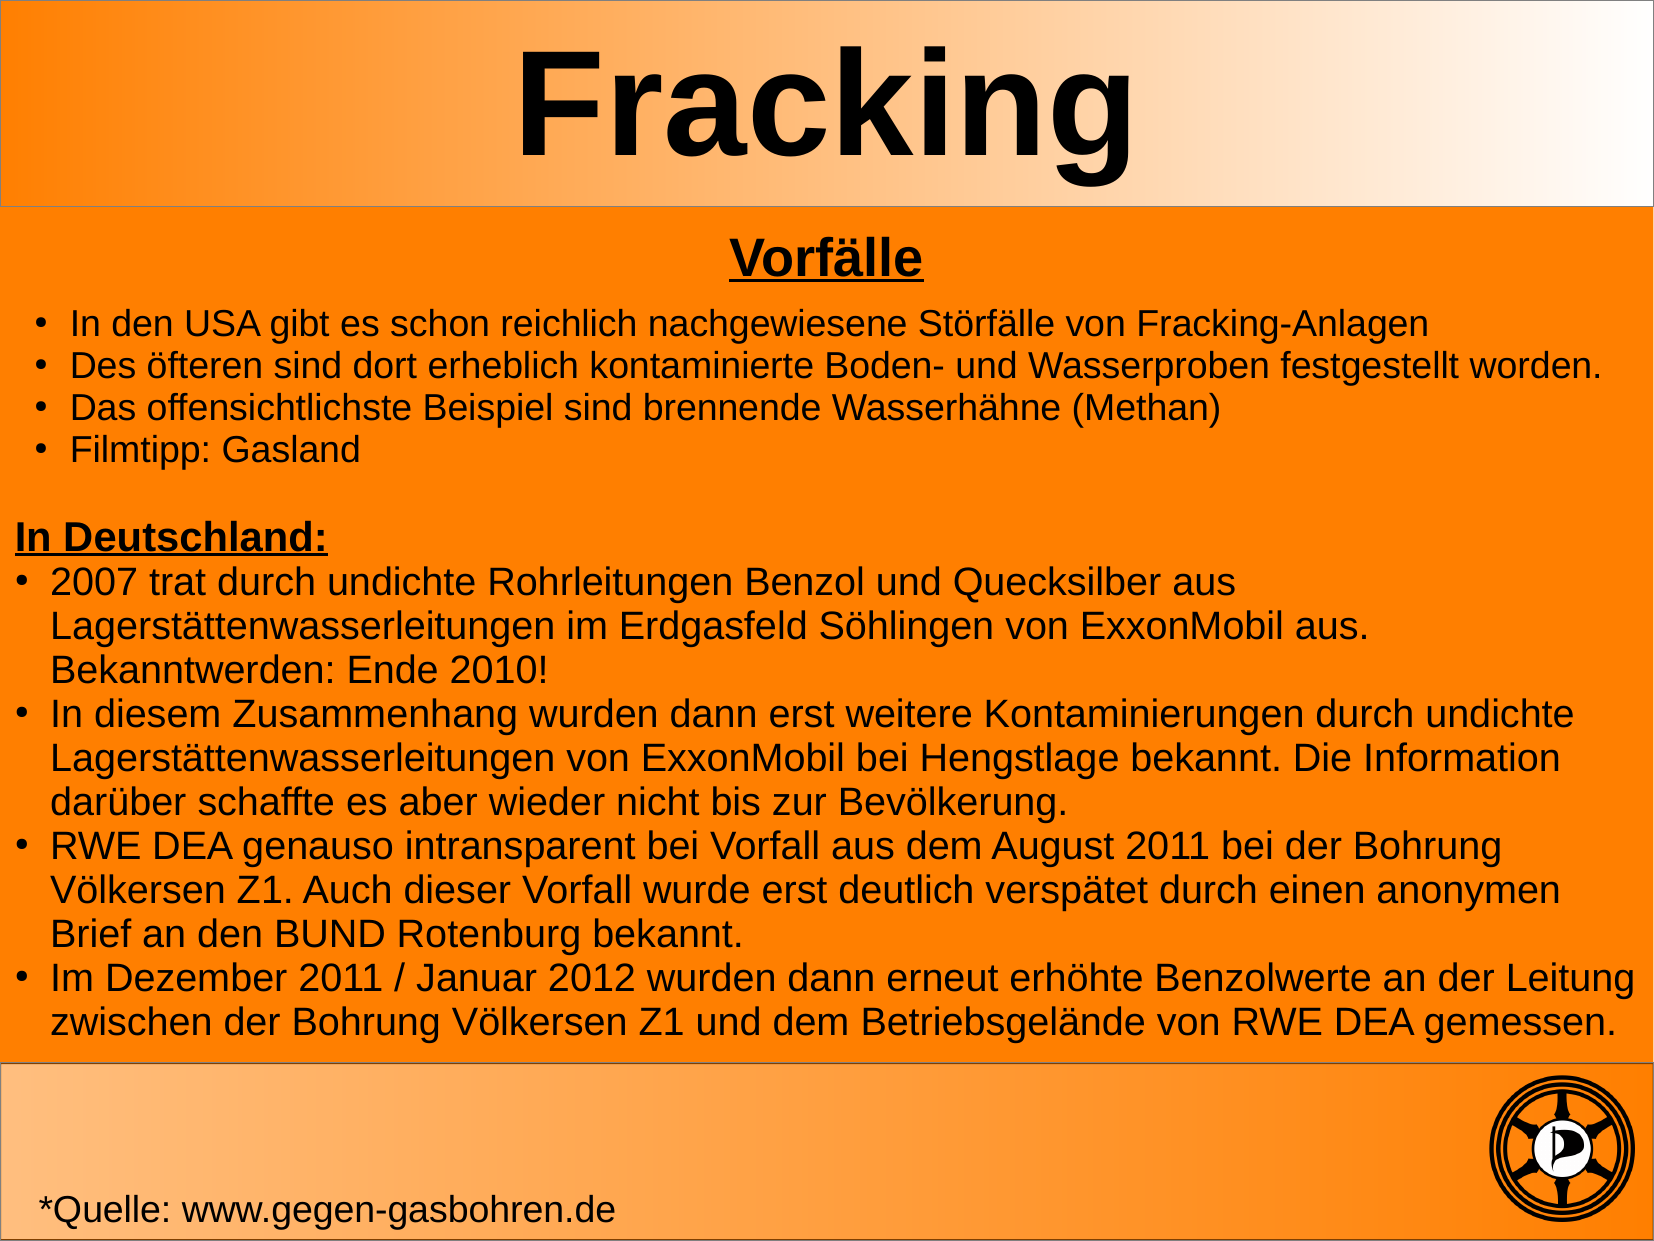

# Fracking
Vorfälle
In den USA gibt es schon reichlich nachgewiesene Störfälle von Fracking-Anlagen
Des öfteren sind dort erheblich kontaminierte Boden- und Wasserproben festgestellt worden.
Das offensichtlichste Beispiel sind brennende Wasserhähne (Methan)
Filmtipp: Gasland
In Deutschland:
2007 trat durch undichte Rohrleitungen Benzol und Quecksilber aus Lagerstättenwasserleitungen im Erdgasfeld Söhlingen von ExxonMobil aus. Bekanntwerden: Ende 2010!
In diesem Zusammenhang wurden dann erst weitere Kontaminierungen durch undichte Lagerstättenwasserleitungen von ExxonMobil bei Hengstlage bekannt. Die Information darüber schaffte es aber wieder nicht bis zur Bevölkerung.
RWE DEA genauso intransparent bei Vorfall aus dem August 2011 bei der Bohrung Völkersen Z1. Auch dieser Vorfall wurde erst deutlich verspätet durch einen anonymen Brief an den BUND Rotenburg bekannt.
Im Dezember 2011 / Januar 2012 wurden dann erneut erhöhte Benzolwerte an der Leitung zwischen der Bohrung Völkersen Z1 und dem Betriebsgelände von RWE DEA gemessen.
*Quelle: www.gegen-gasbohren.de